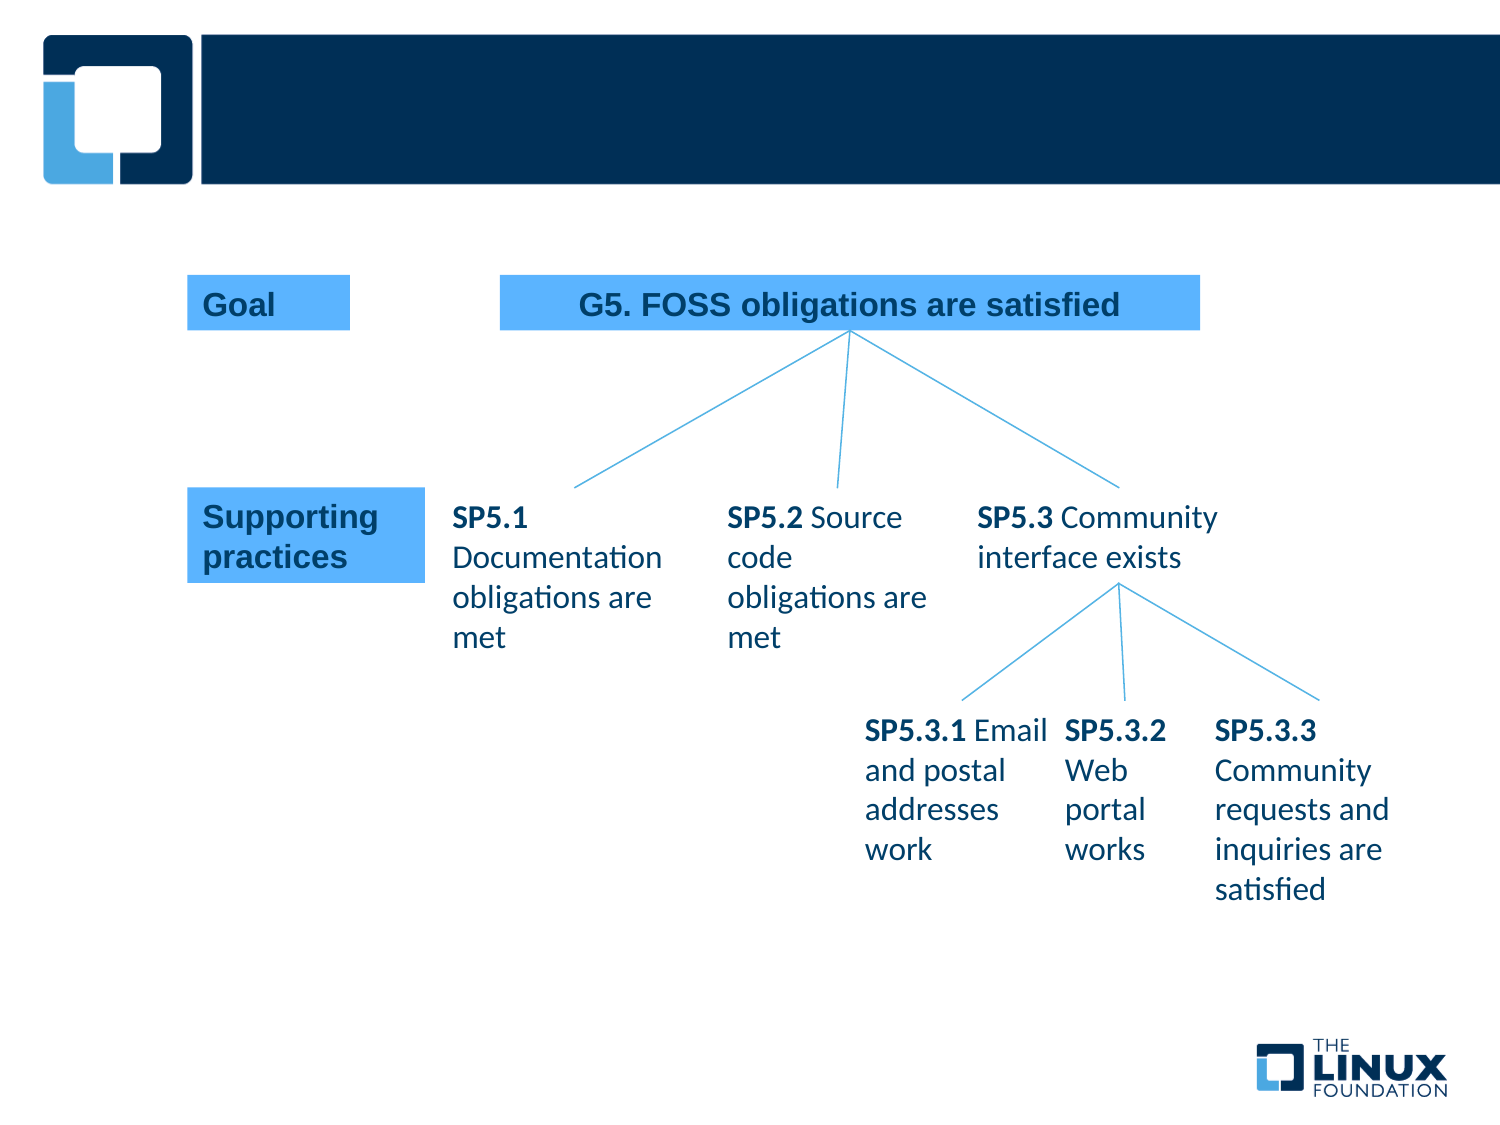

Goal
G5. FOSS obligations are satisfied
Supporting practices
SP5.1 Documentation obligations are met
SP5.2 Source code obligations are met
SP5.3 Community interface exists
SP5.3.1 Email and postal addresses work
SP5.3.2 Web portal works
SP5.3.3 Community requests and inquiries are satisfied